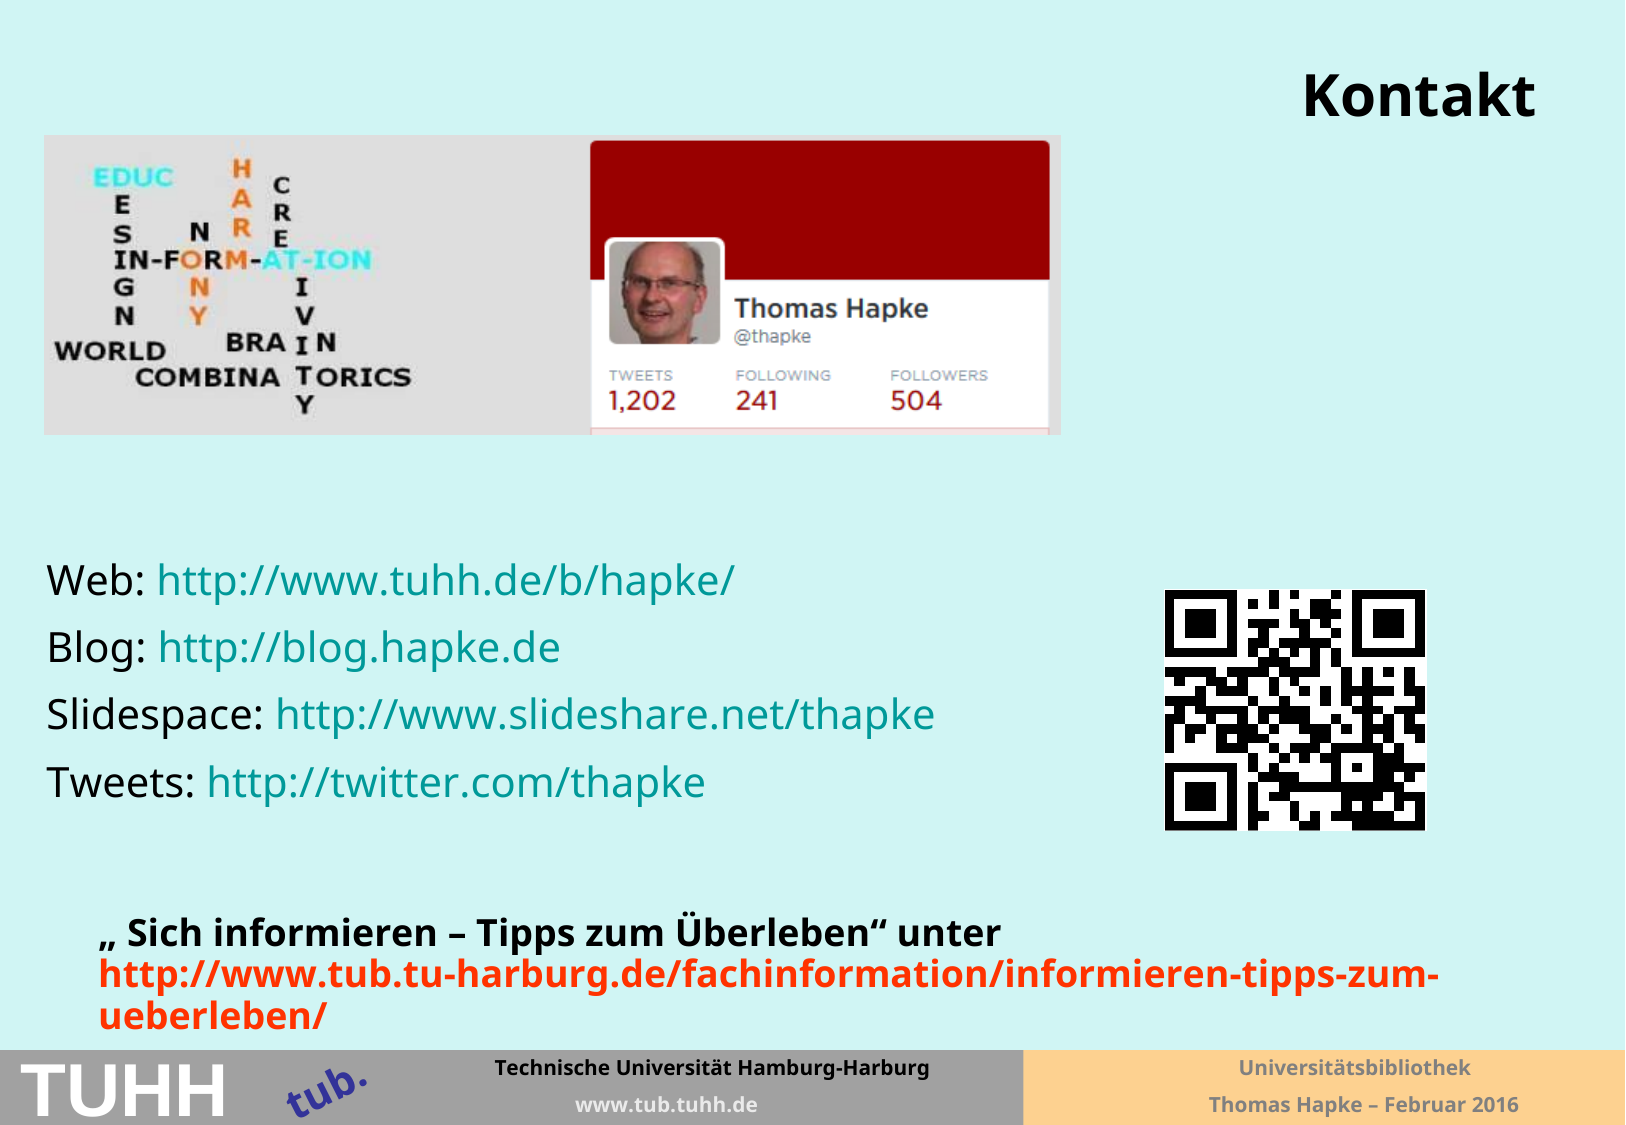

# Kontakt
Thomas Hapke
Web: http://www.tuhh.de/b/hapke/
Blog: http://blog.hapke.de
Slidespace: http://www.slideshare.net/thapke
Tweets: http://twitter.com/thapke
„ Sich informieren – Tipps zum Überleben“ unter
http://www.tub.tu-harburg.de/fachinformation/informieren-tipps-zum-ueberleben/
TUHH
Technische Universität Hamburg-Harburg
Universitätsbibliothek
tub.
www.tub.tuhh.de
Thomas Hapke – Februar 2016